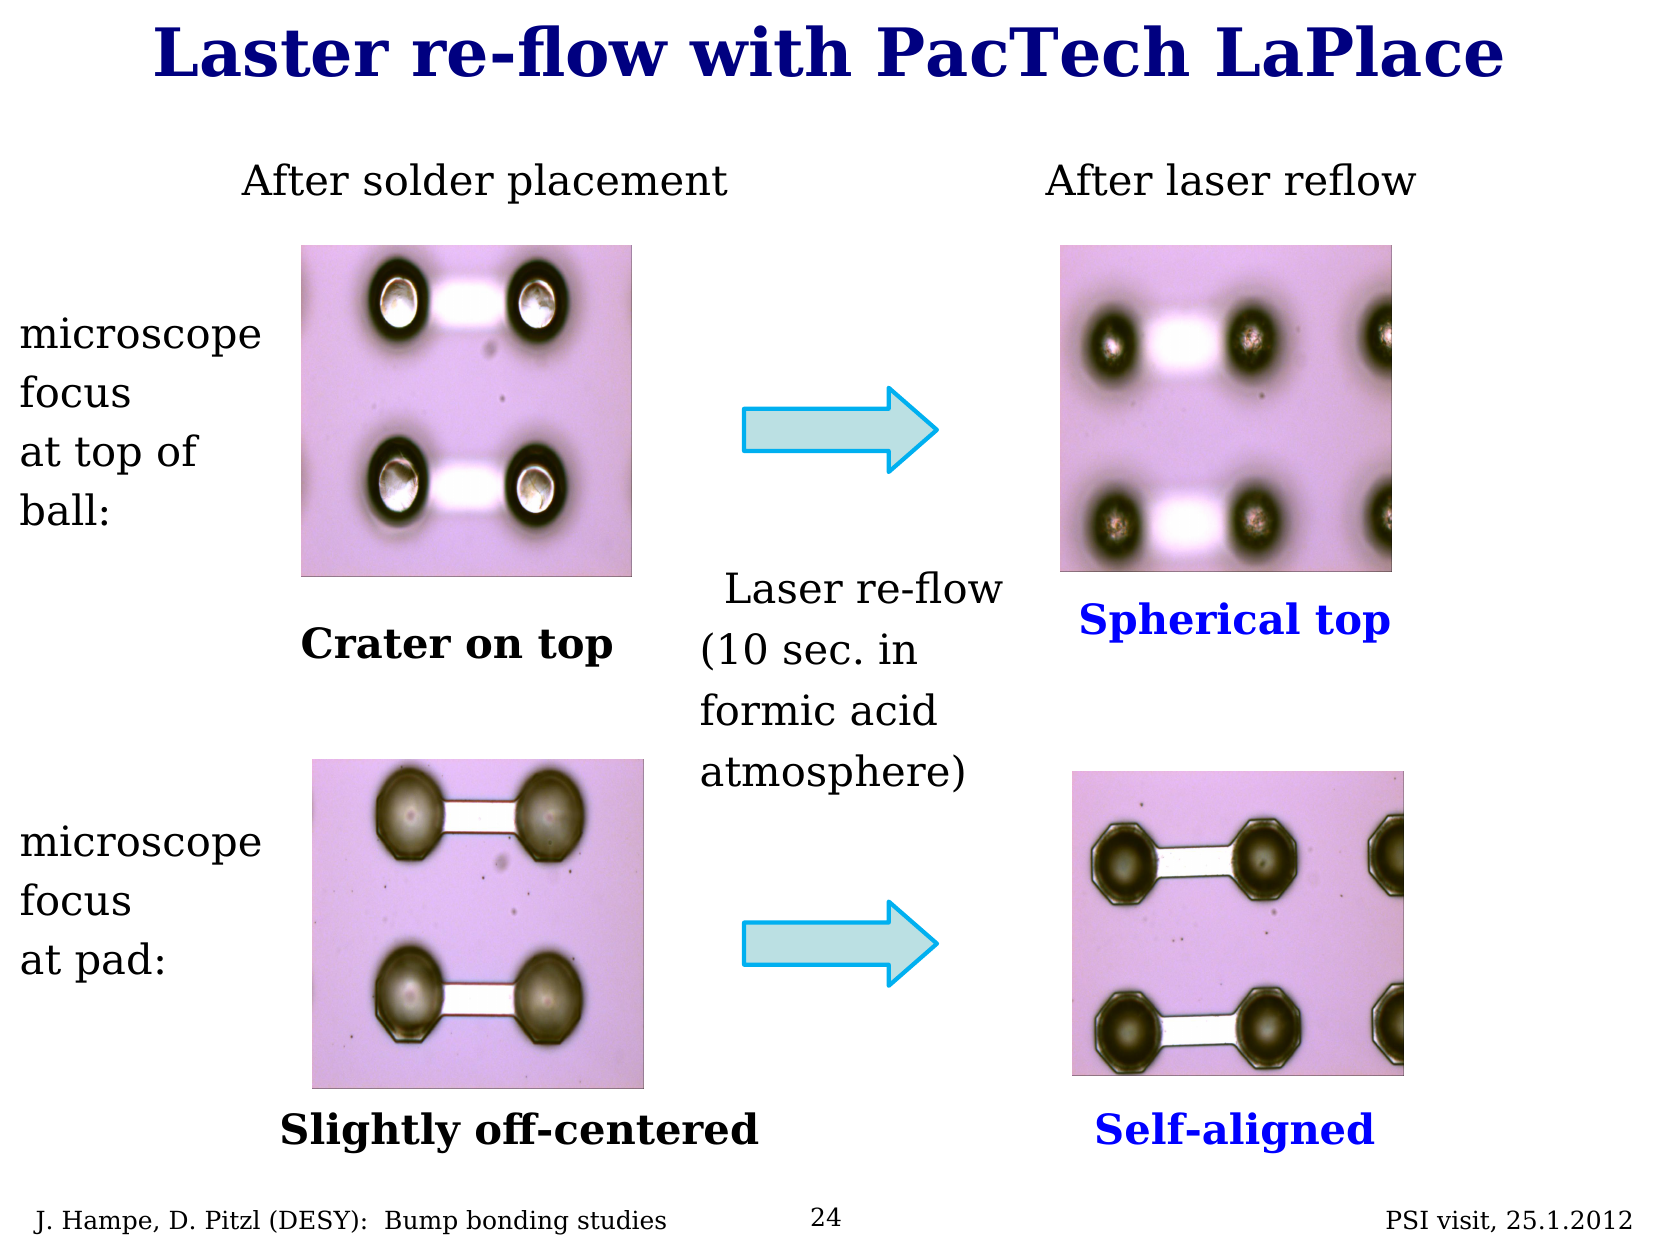

# Laster re-flow with PacTech LaPlace
After solder placement
After laser reflow
microscope
focus
at top of
ball:
Laser re-flow
(10 sec. in formic acid atmosphere)
Spherical top
Crater on top
microscope
focus
at pad:
Slightly off-centered
Self-aligned